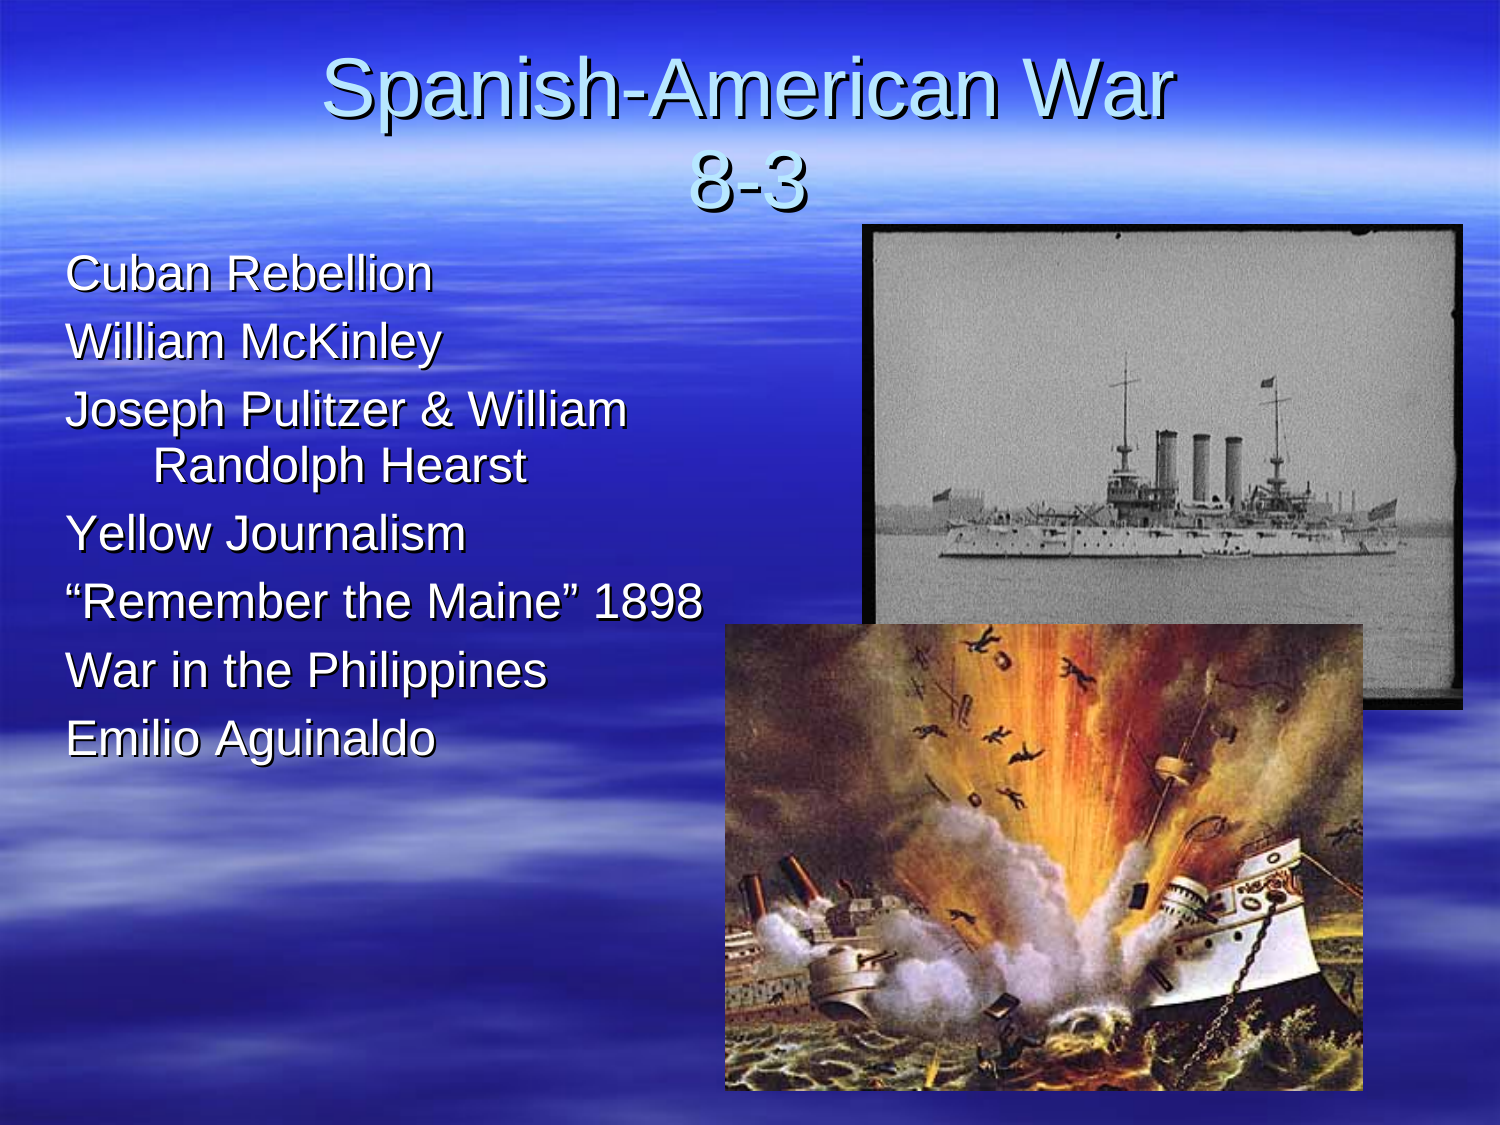

# Spanish-American War 8-3
Cuban Rebellion
William McKinley
Joseph Pulitzer & William Randolph Hearst
Yellow Journalism
“Remember the Maine” 1898
War in the Philippines
Emilio Aguinaldo